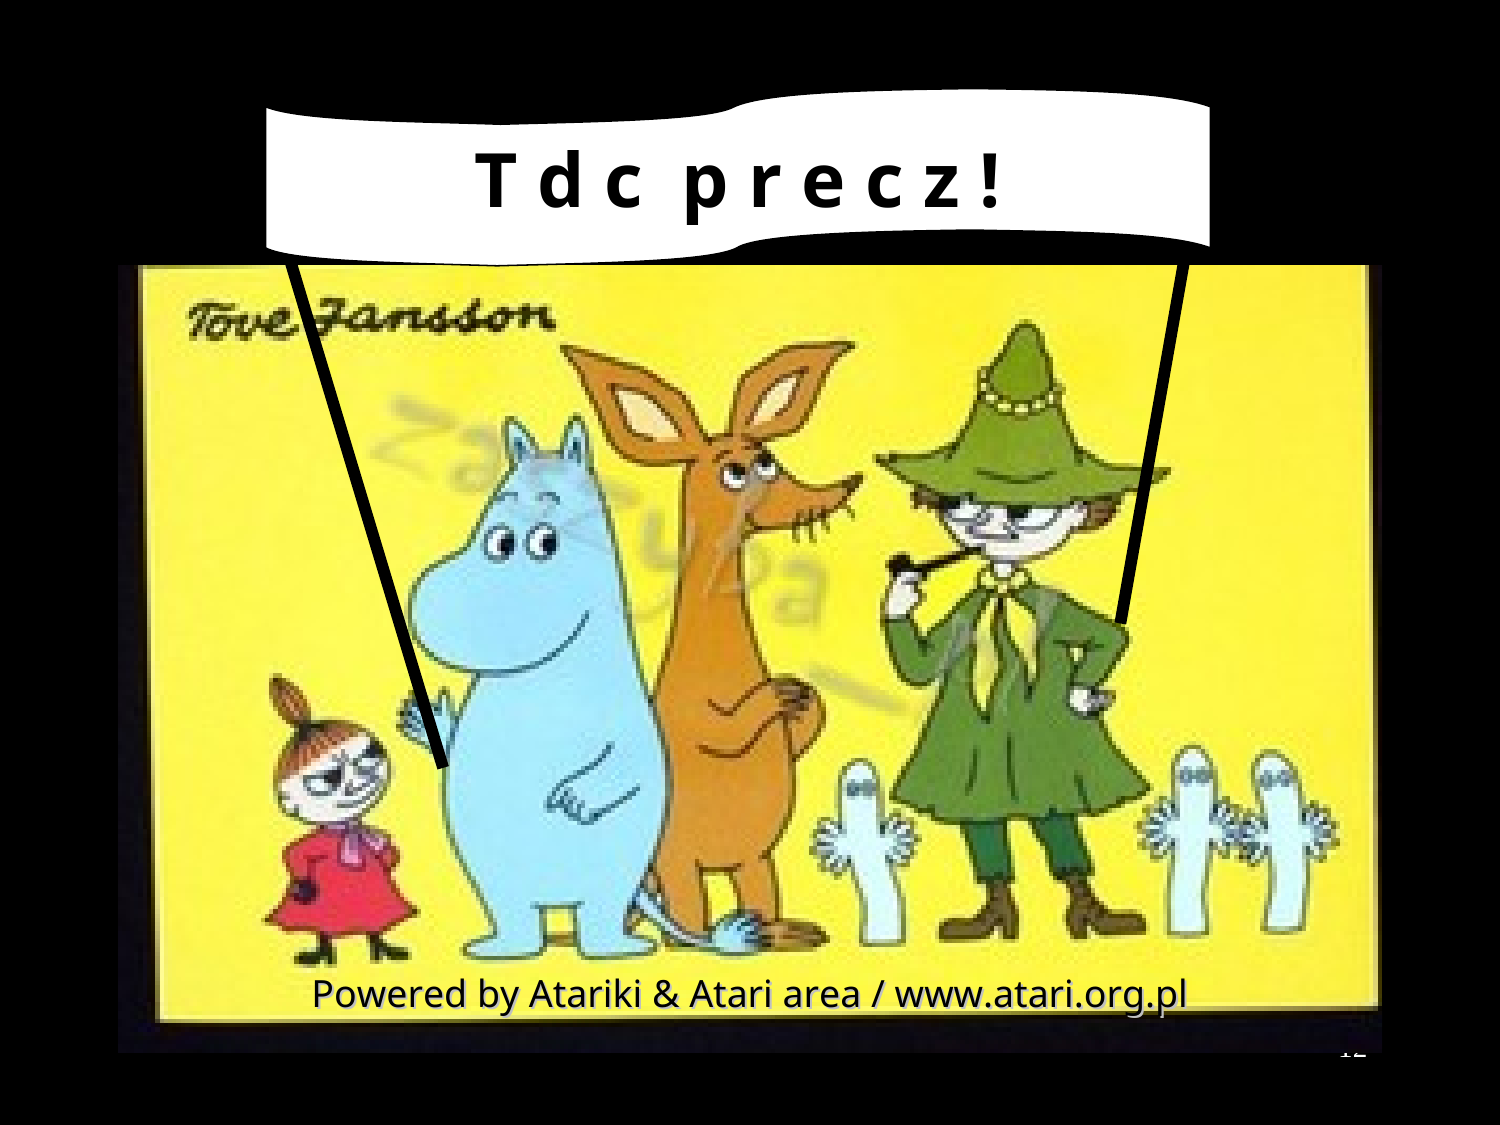

T d c p r e c z !
Powered by Atariki & Atari area / www.atari.org.pl
12